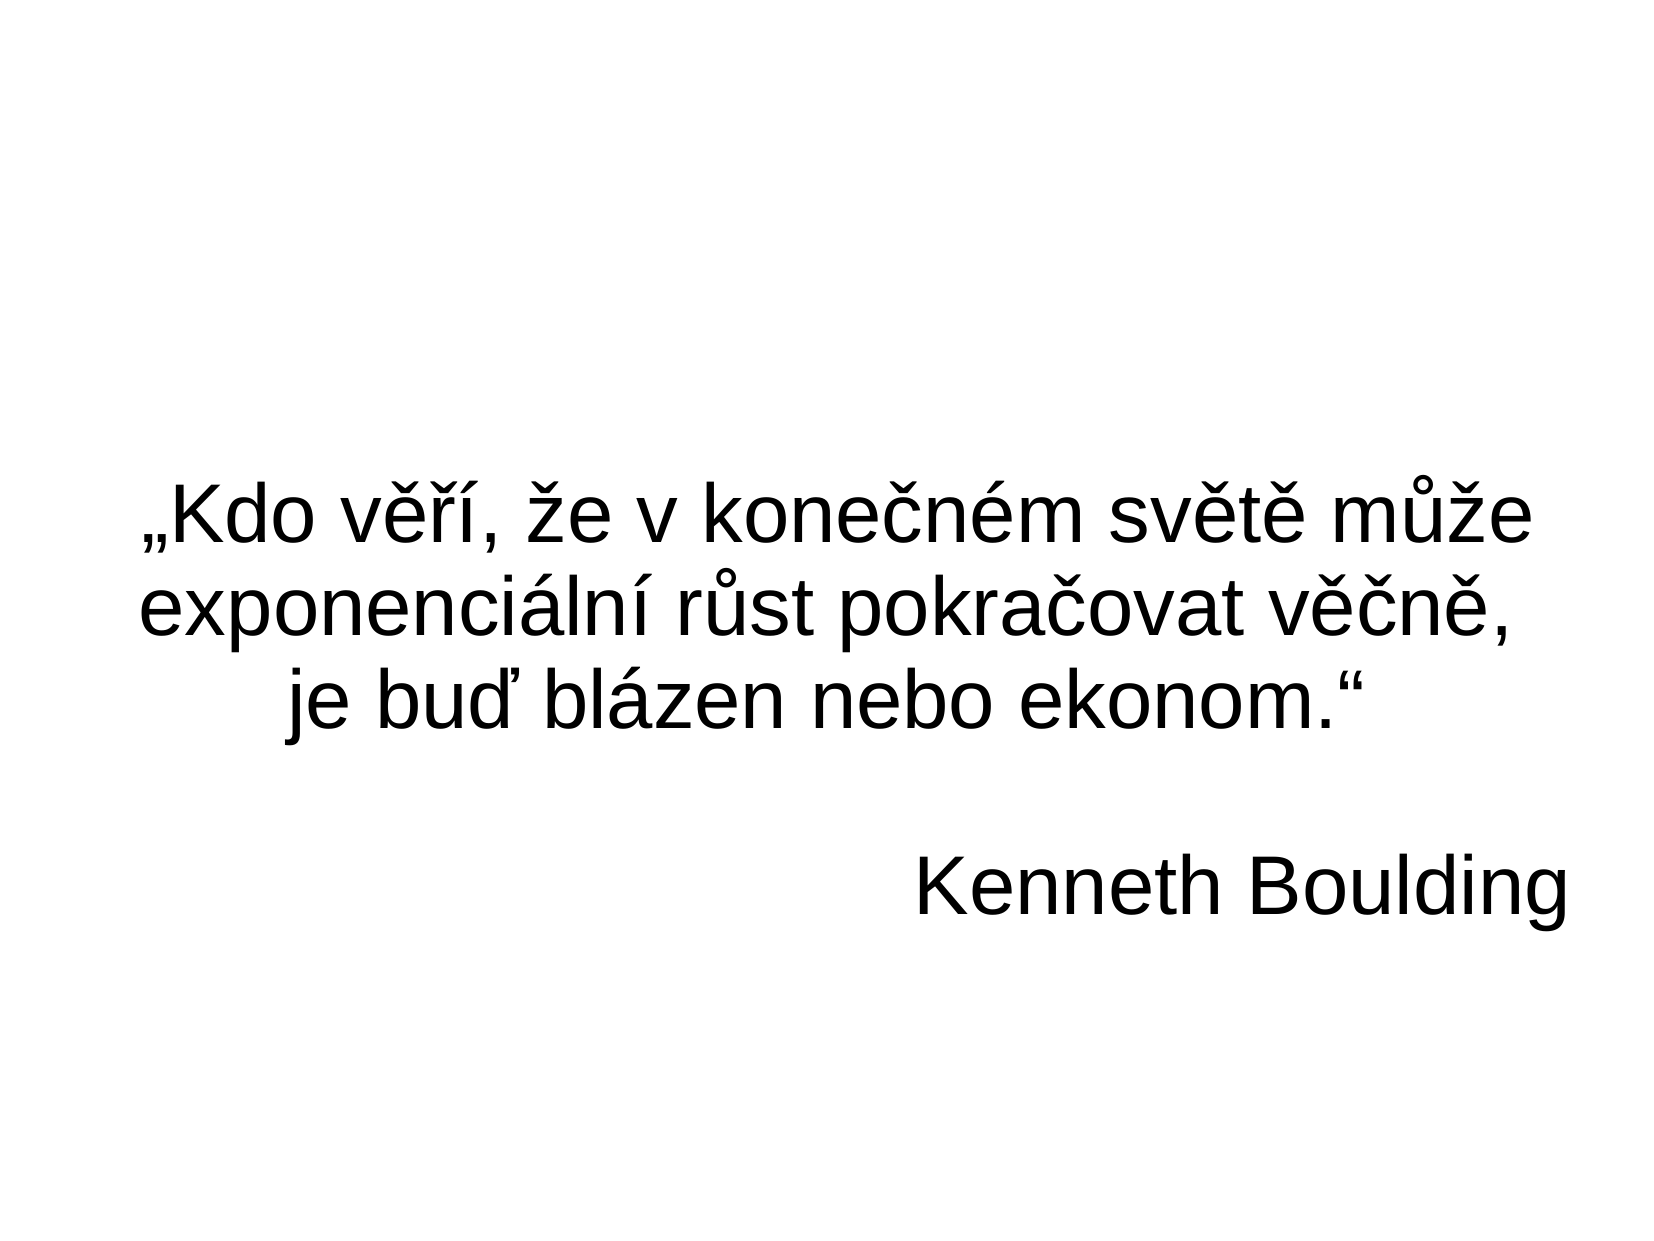

# „Kdo věří, že v konečném světě může exponenciální růst pokračovat věčně, je buď blázen nebo ekonom.“
Kenneth Boulding